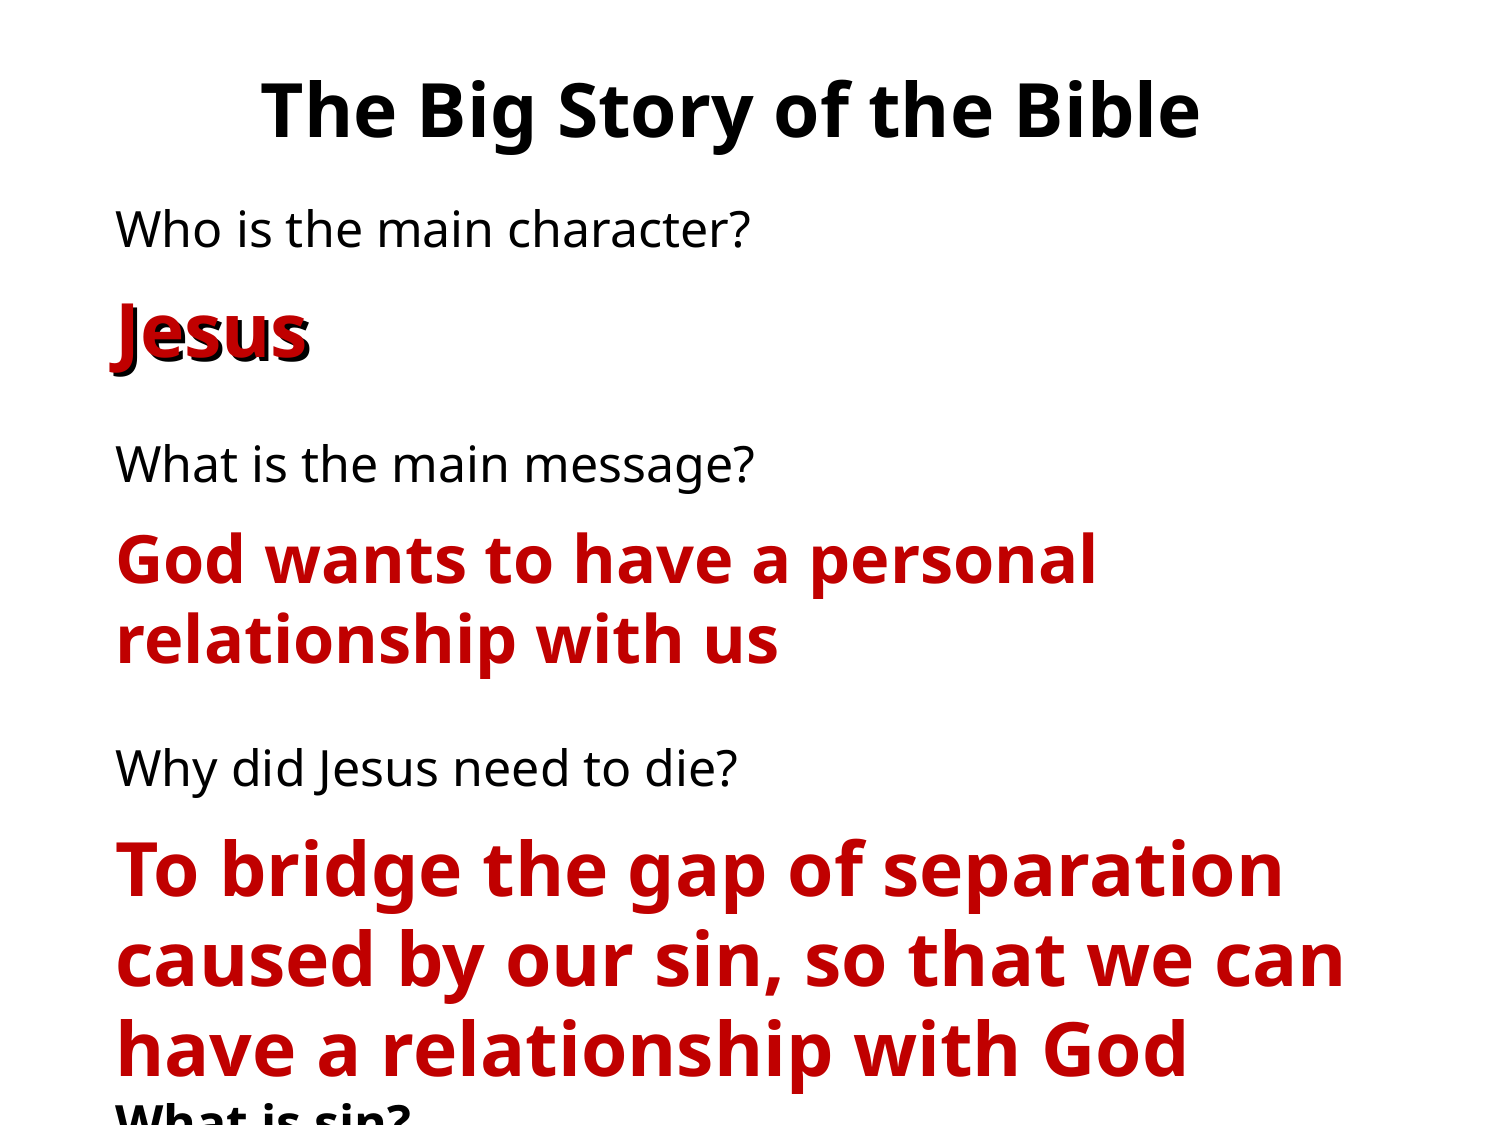

The Big Story of the Bible
Who is the main character?
Jesus
What is the main message?
God wants to have a personal relationship with us
Why did Jesus need to die?
To bridge the gap of separation caused by our sin, so that we can have a relationship with God
What is sin?
Things that we do wrong